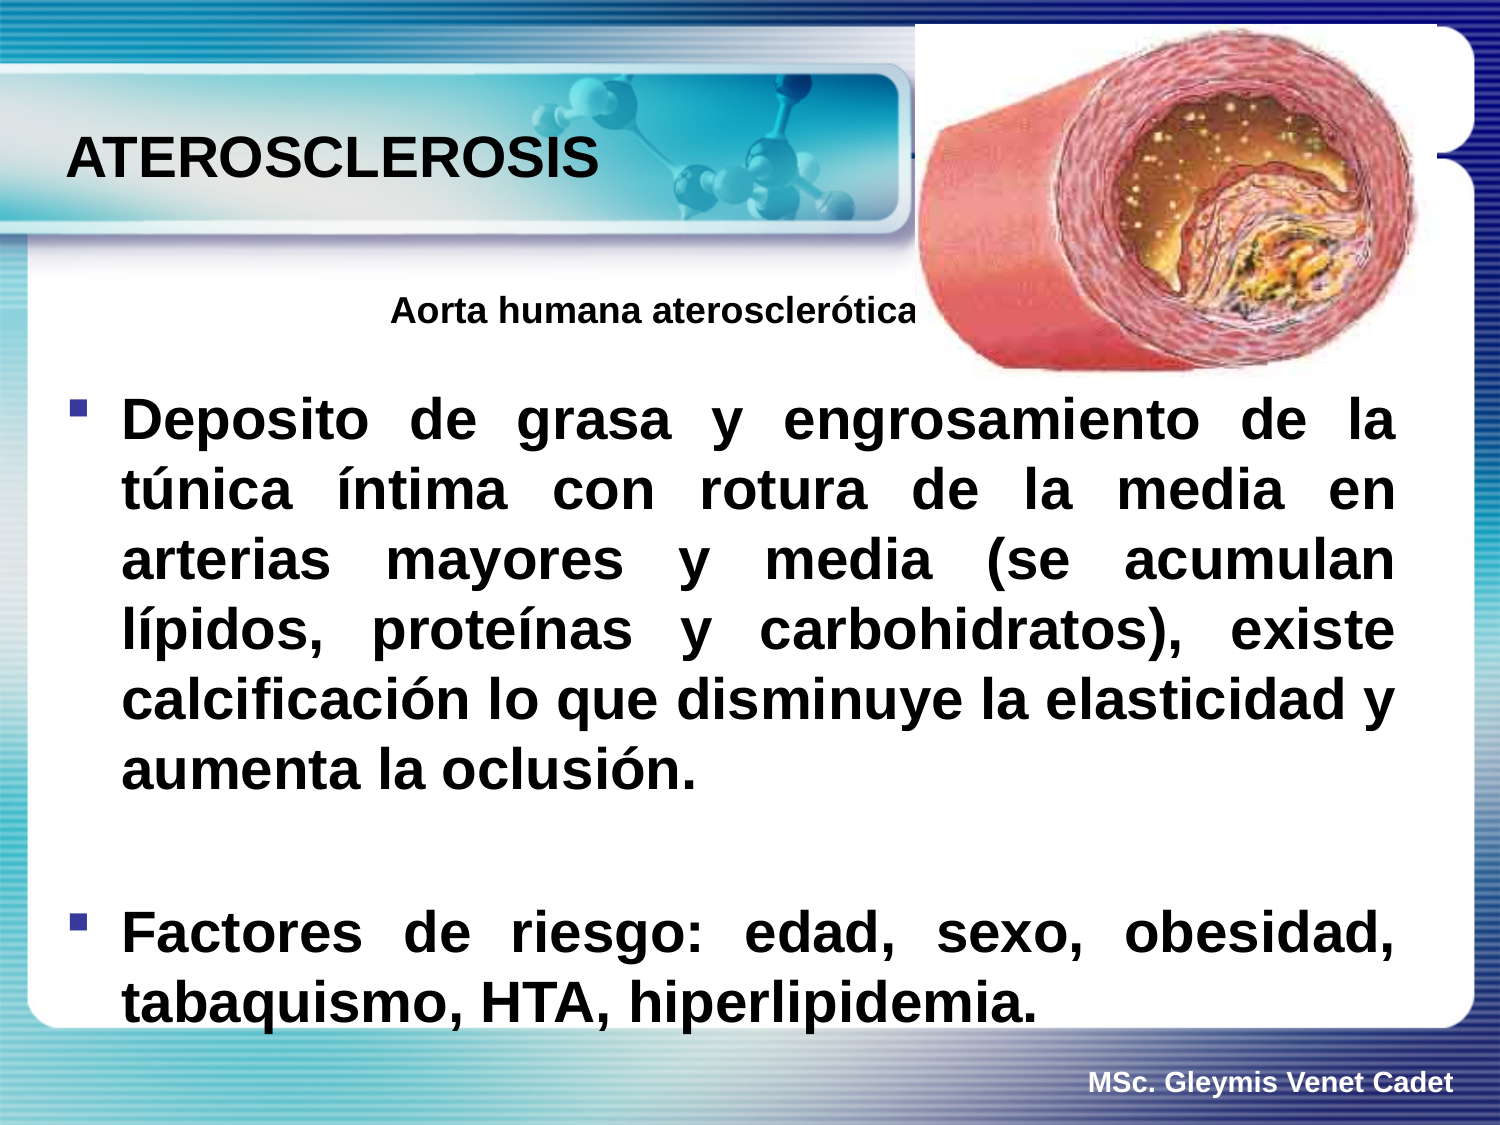

# ATEROSCLEROSIS
Aorta humana aterosclerótica
Deposito de grasa y engrosamiento de la túnica íntima con rotura de la media en arterias mayores y media (se acumulan lípidos, proteínas y carbohidratos), existe calcificación lo que disminuye la elasticidad y aumenta la oclusión.
Factores de riesgo: edad, sexo, obesidad, tabaquismo, HTA, hiperlipidemia.
MSc. Gleymis Venet Cadet